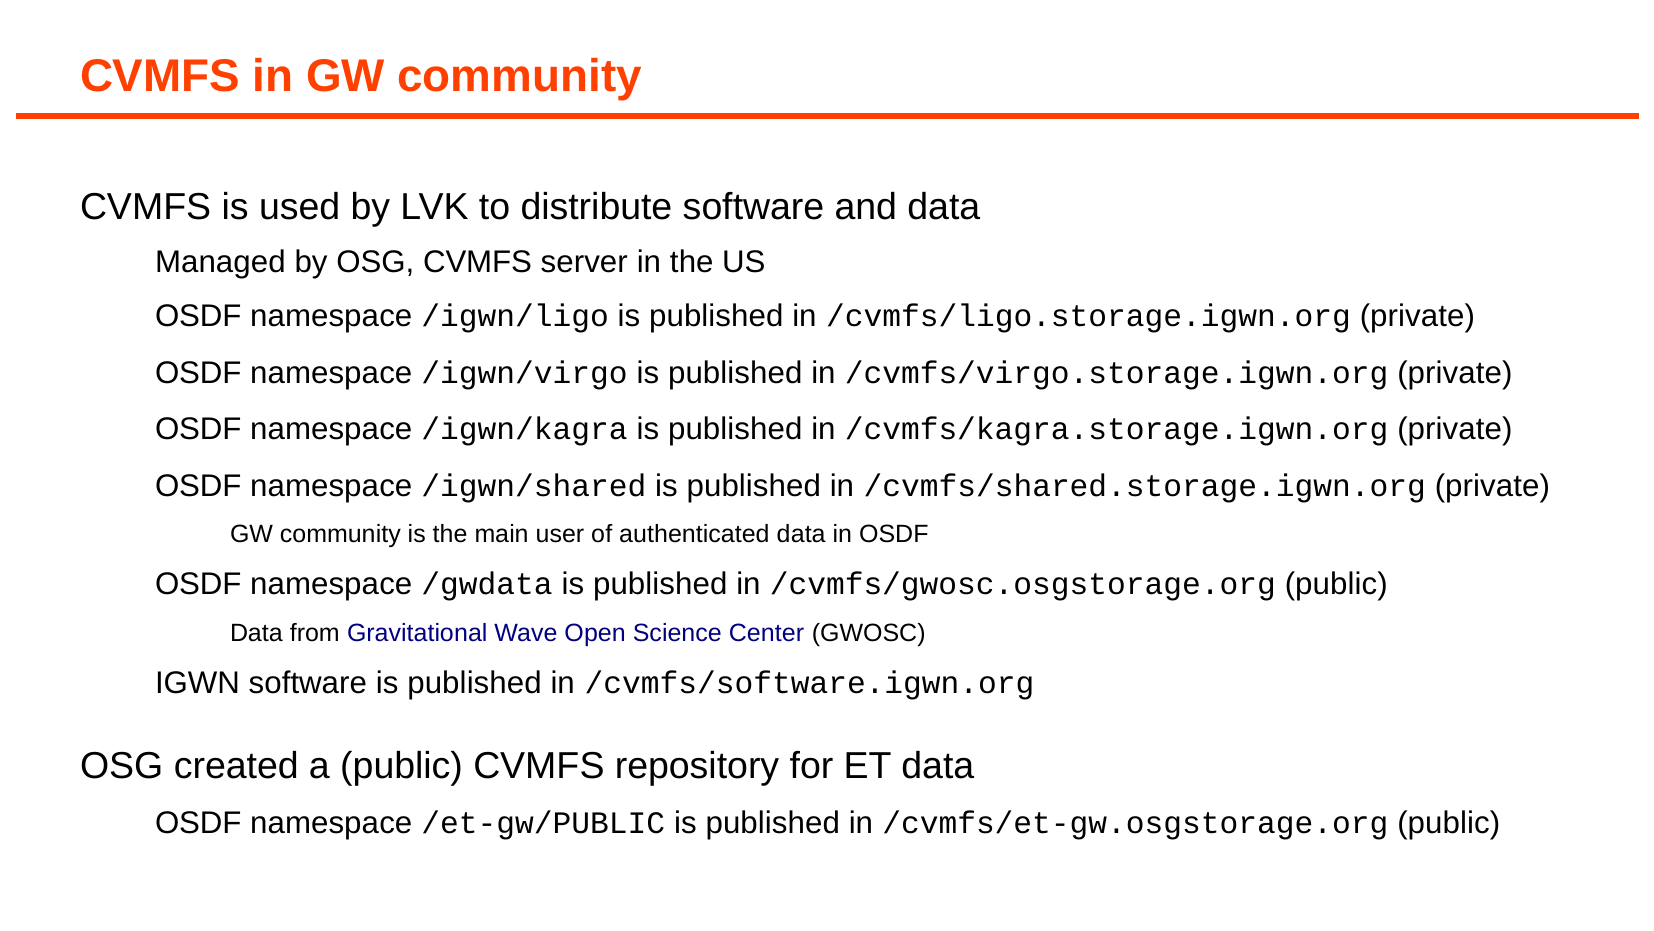

CVMFS in GW community
CVMFS is used by LVK to distribute software and data
	Managed by OSG, CVMFS server in the US
	OSDF namespace /igwn/ligo is published in /cvmfs/ligo.storage.igwn.org (private)
	OSDF namespace /igwn/virgo is published in /cvmfs/virgo.storage.igwn.org (private)
	OSDF namespace /igwn/kagra is published in /cvmfs/kagra.storage.igwn.org (private)
	OSDF namespace /igwn/shared is published in /cvmfs/shared.storage.igwn.org (private)
		GW community is the main user of authenticated data in OSDF
	OSDF namespace /gwdata is published in /cvmfs/gwosc.osgstorage.org (public)
		Data from Gravitational Wave Open Science Center (GWOSC)
	IGWN software is published in /cvmfs/software.igwn.org
OSG created a (public) CVMFS repository for ET data
	OSDF namespace /et-gw/PUBLIC is published in /cvmfs/et-gw.osgstorage.org (public)